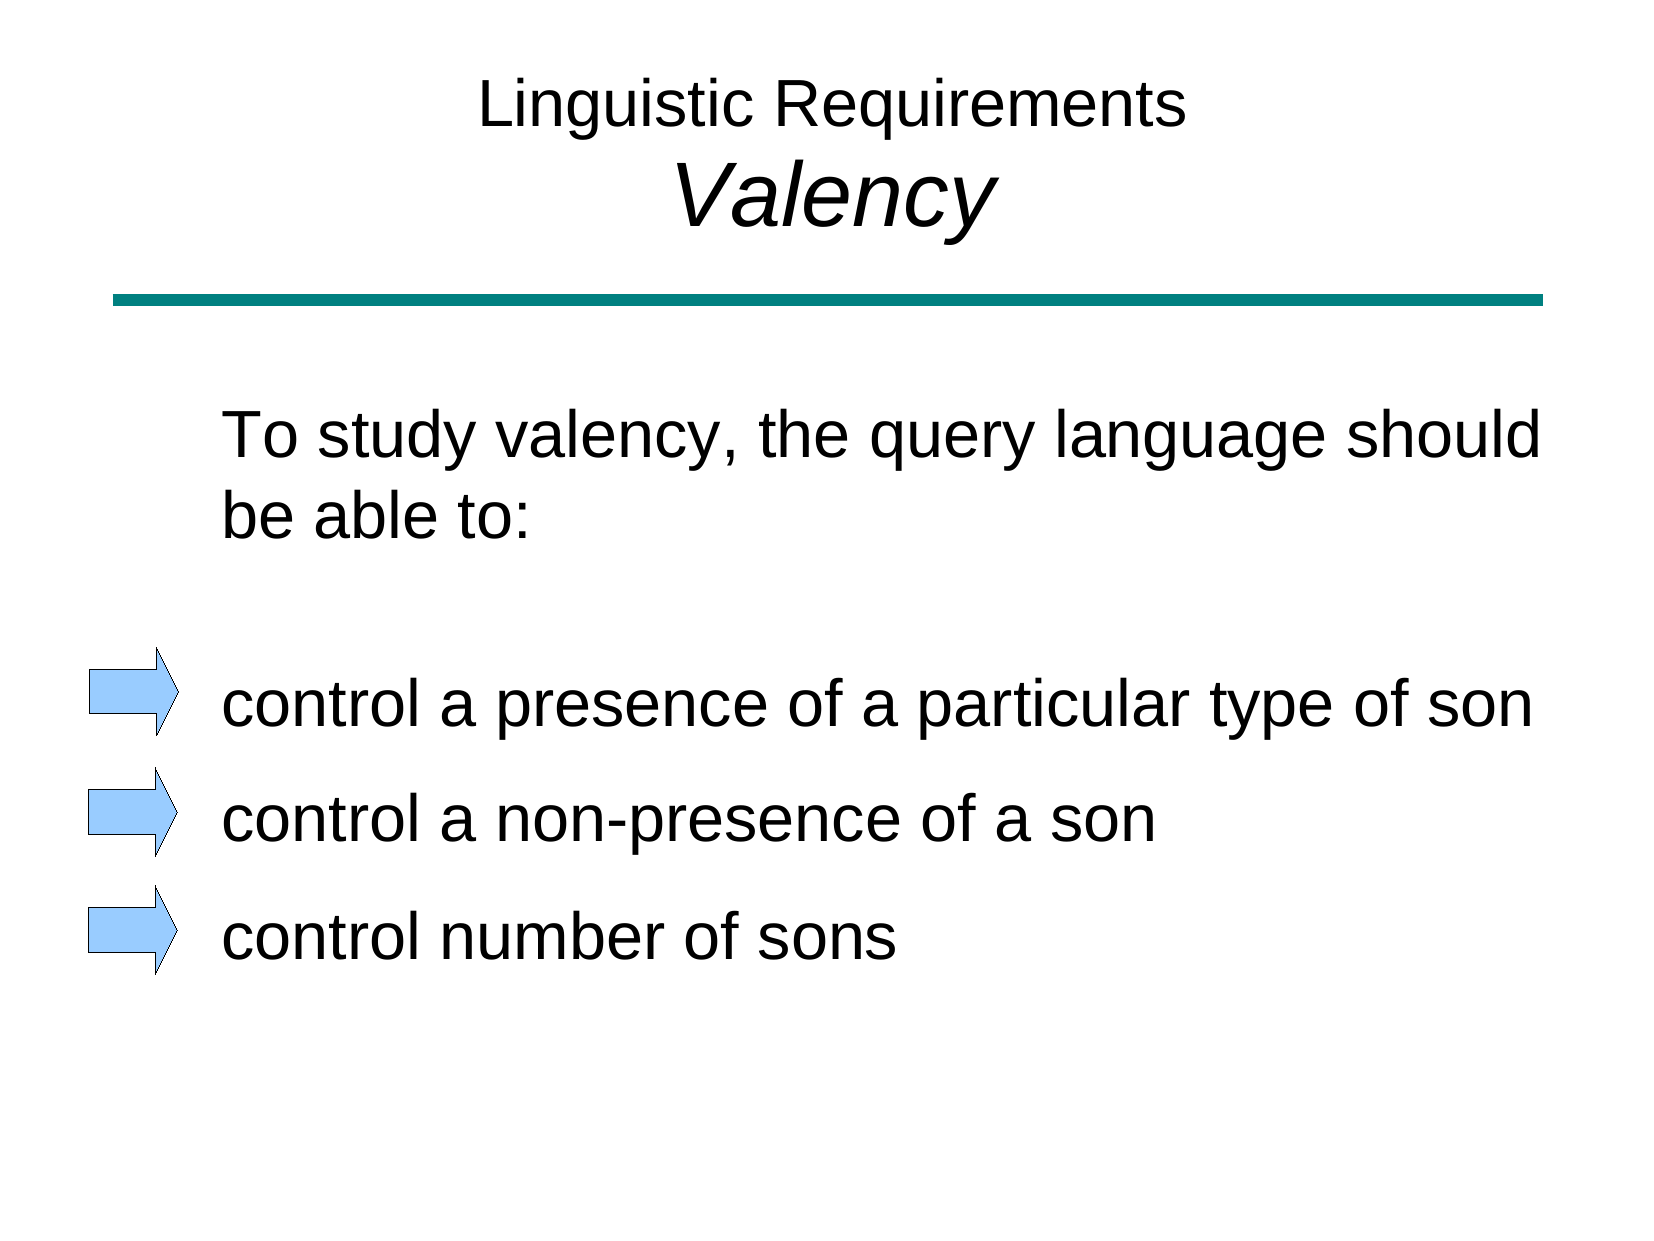

# Linguistic Requirements Valency
To study valency, the query language should be able to:
control a presence of a particular type of son
control a non-presence of a son
control number of sons